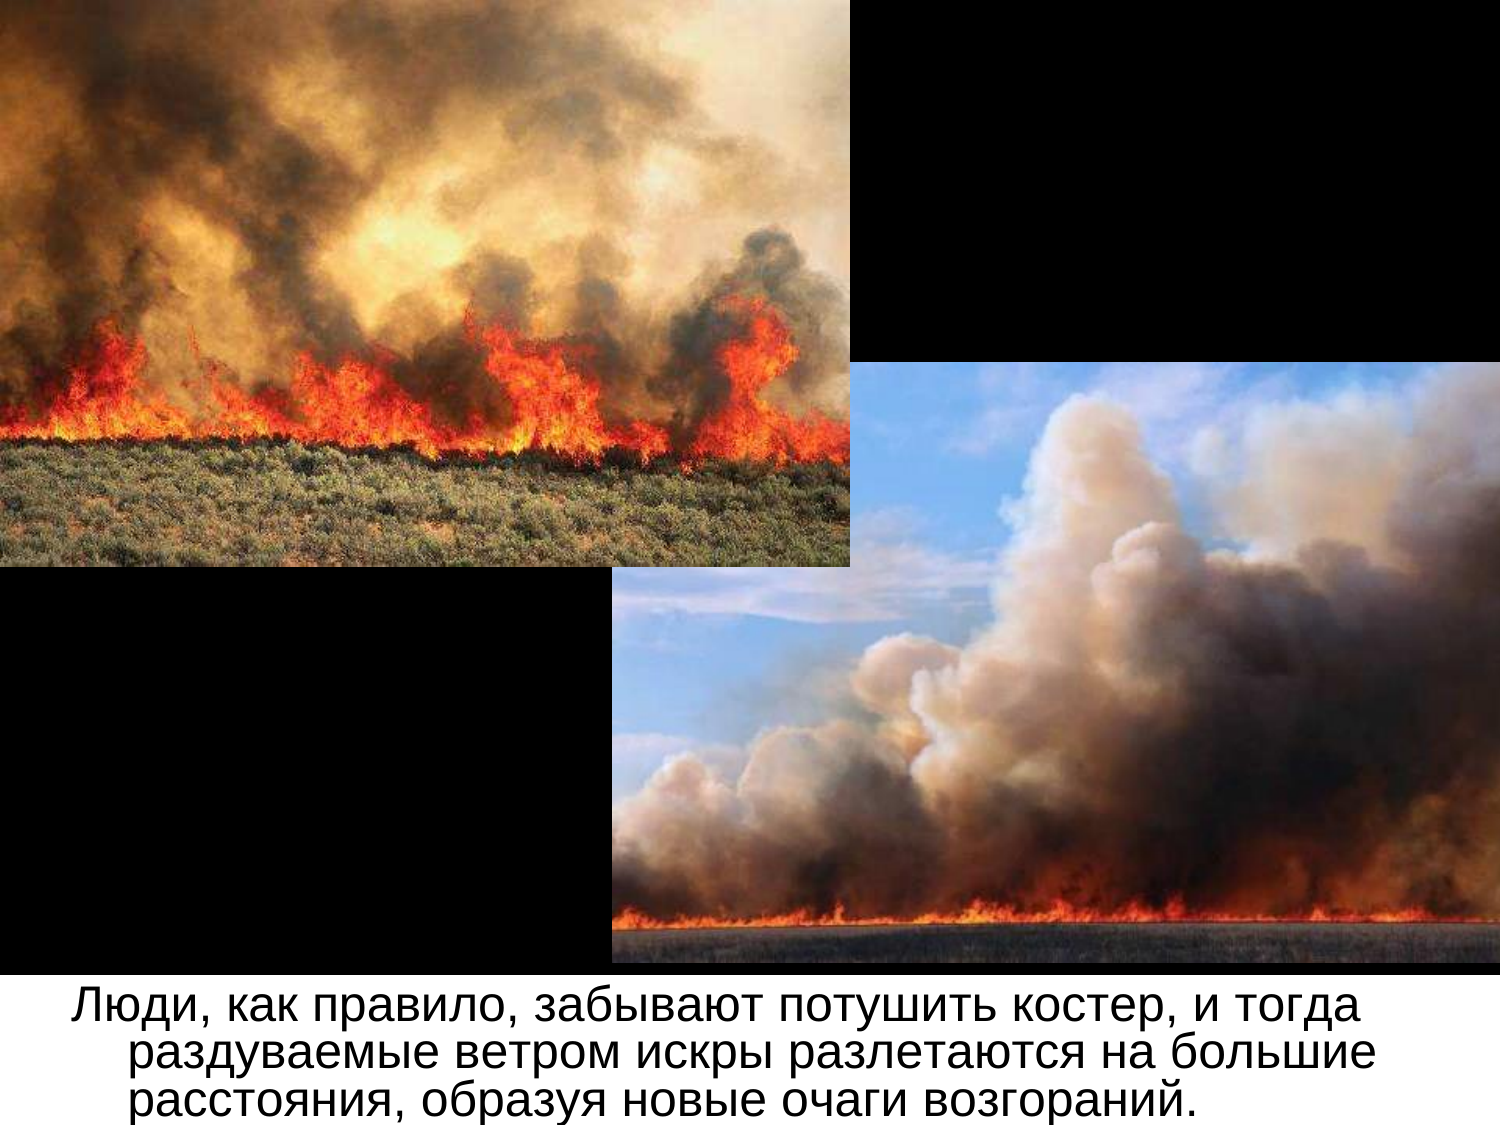

# Люди, как правило, забывают потушить костер, и тогда раздуваемые ветром искры разлетаются на большие расстояния, образуя новые очаги возгораний.
Люди, как правило, забывают потушить костер, и тогда раздуваемые ветром искры разлетаются на большие расстояния, образуя новые очаги возгораний.